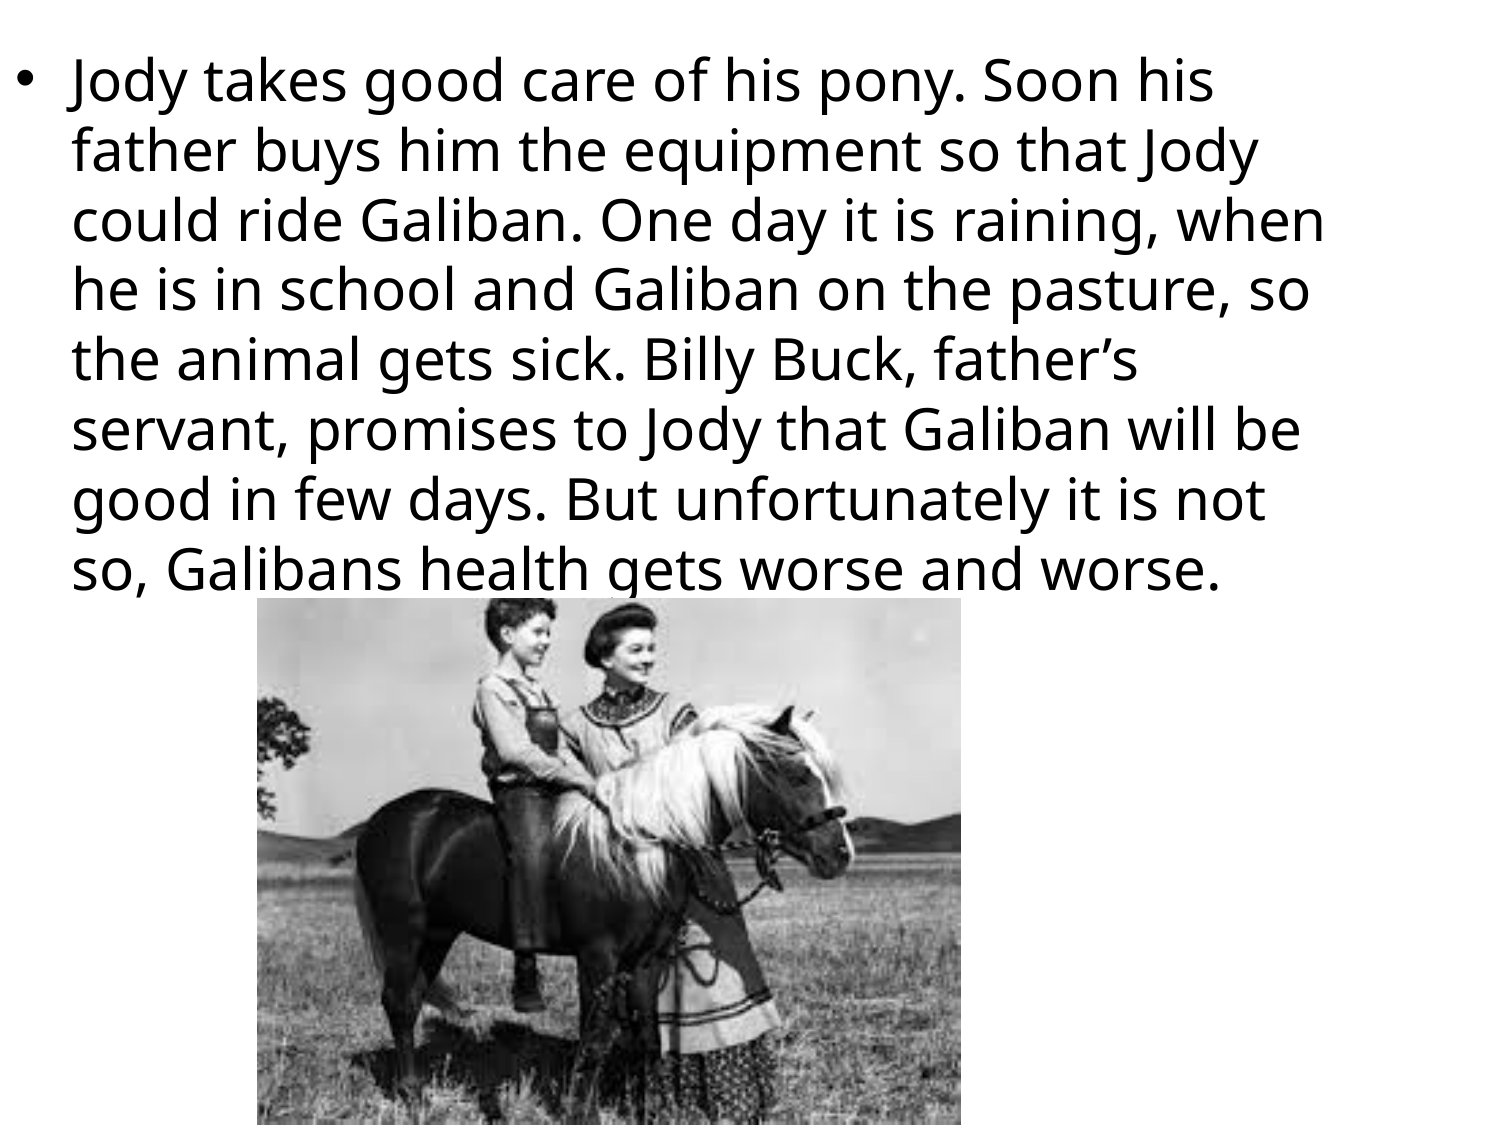

# Jody takes good care of his pony. Soon his father buys him the equipment so that Jody could ride Galiban. One day it is raining, when he is in school and Galiban on the pasture, so the animal gets sick. Billy Buck, father’s servant, promises to Jody that Galiban will be good in few days. But unfortunately it is not so, Galibans health gets worse and worse.